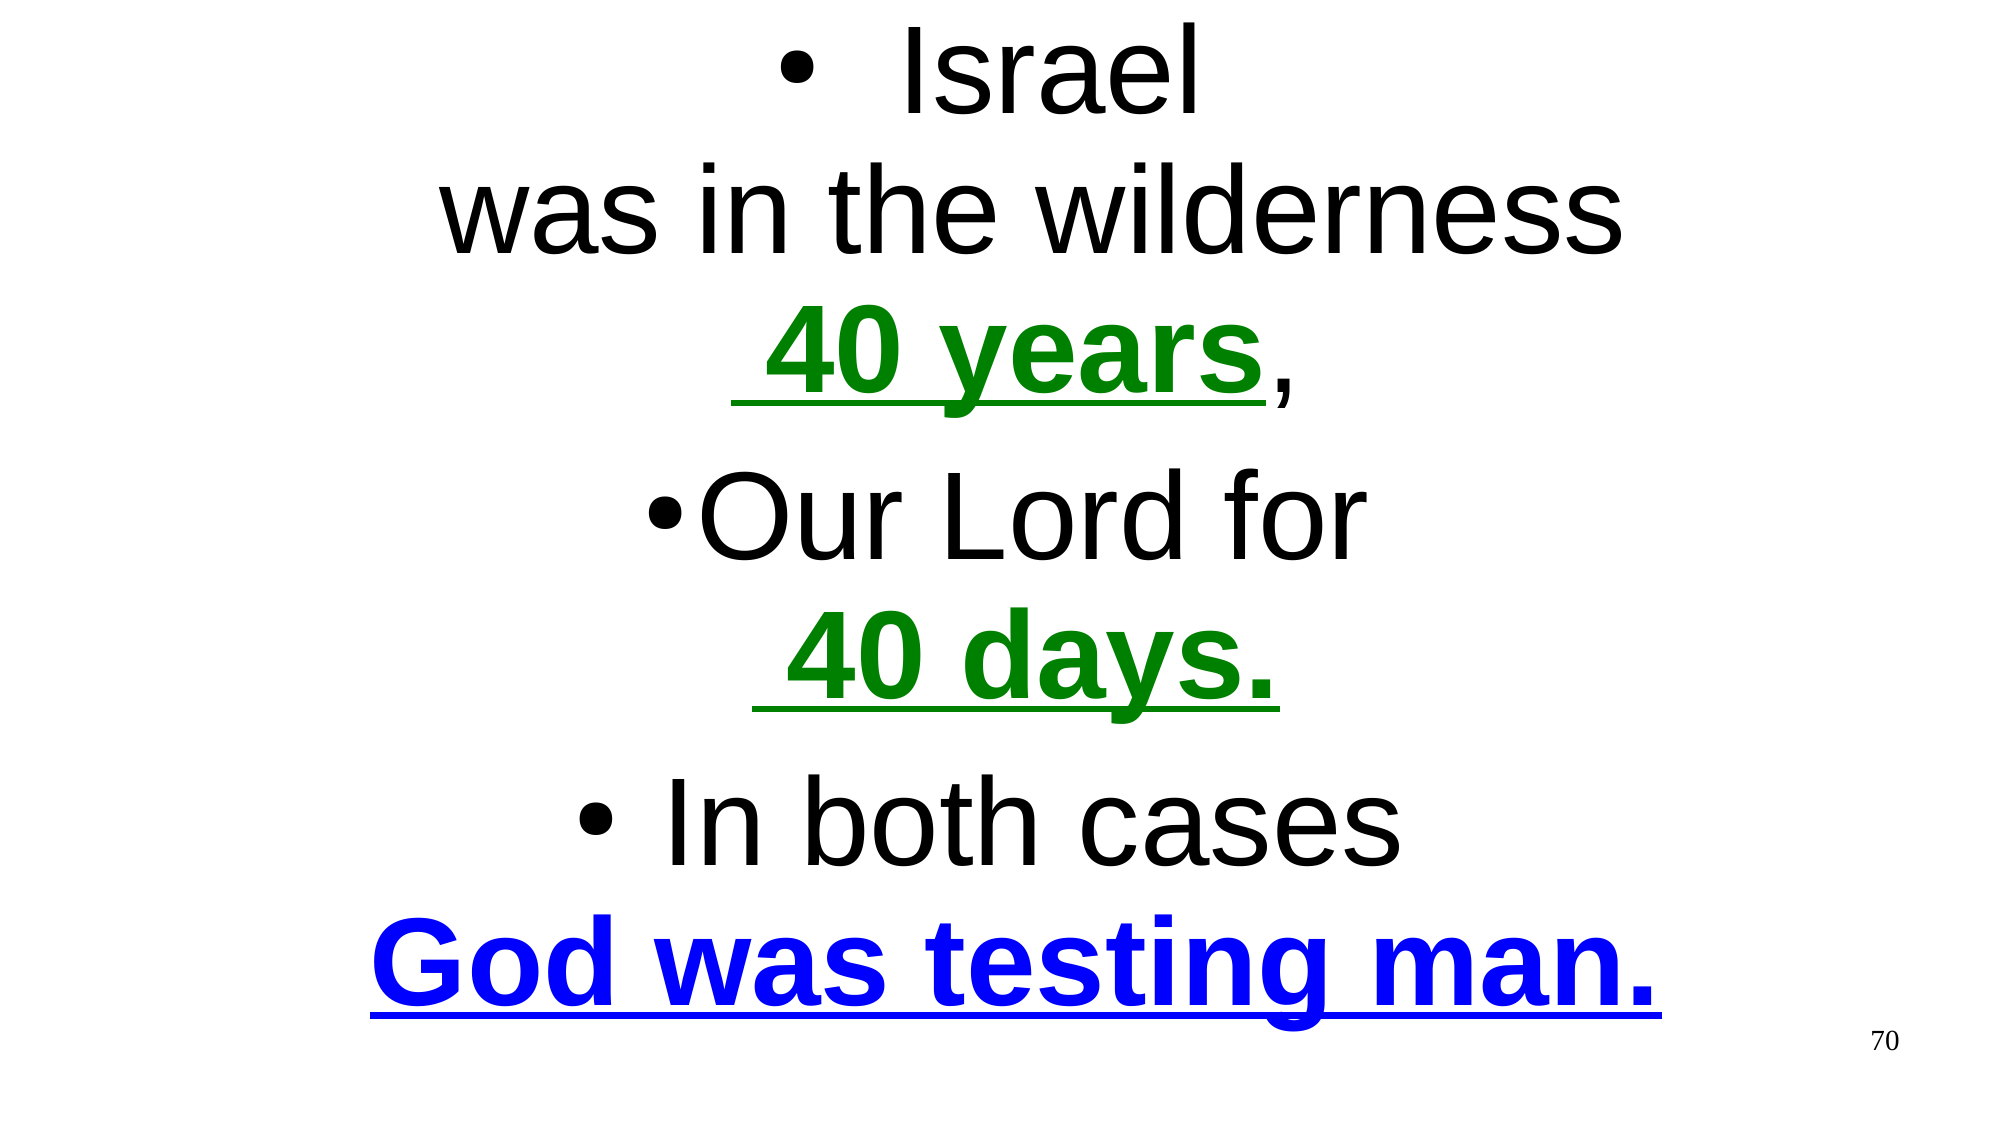

# Israel was in the wilderness 40 years,
Our Lord for
 40 days.
 In both cases
God was testing man.
70